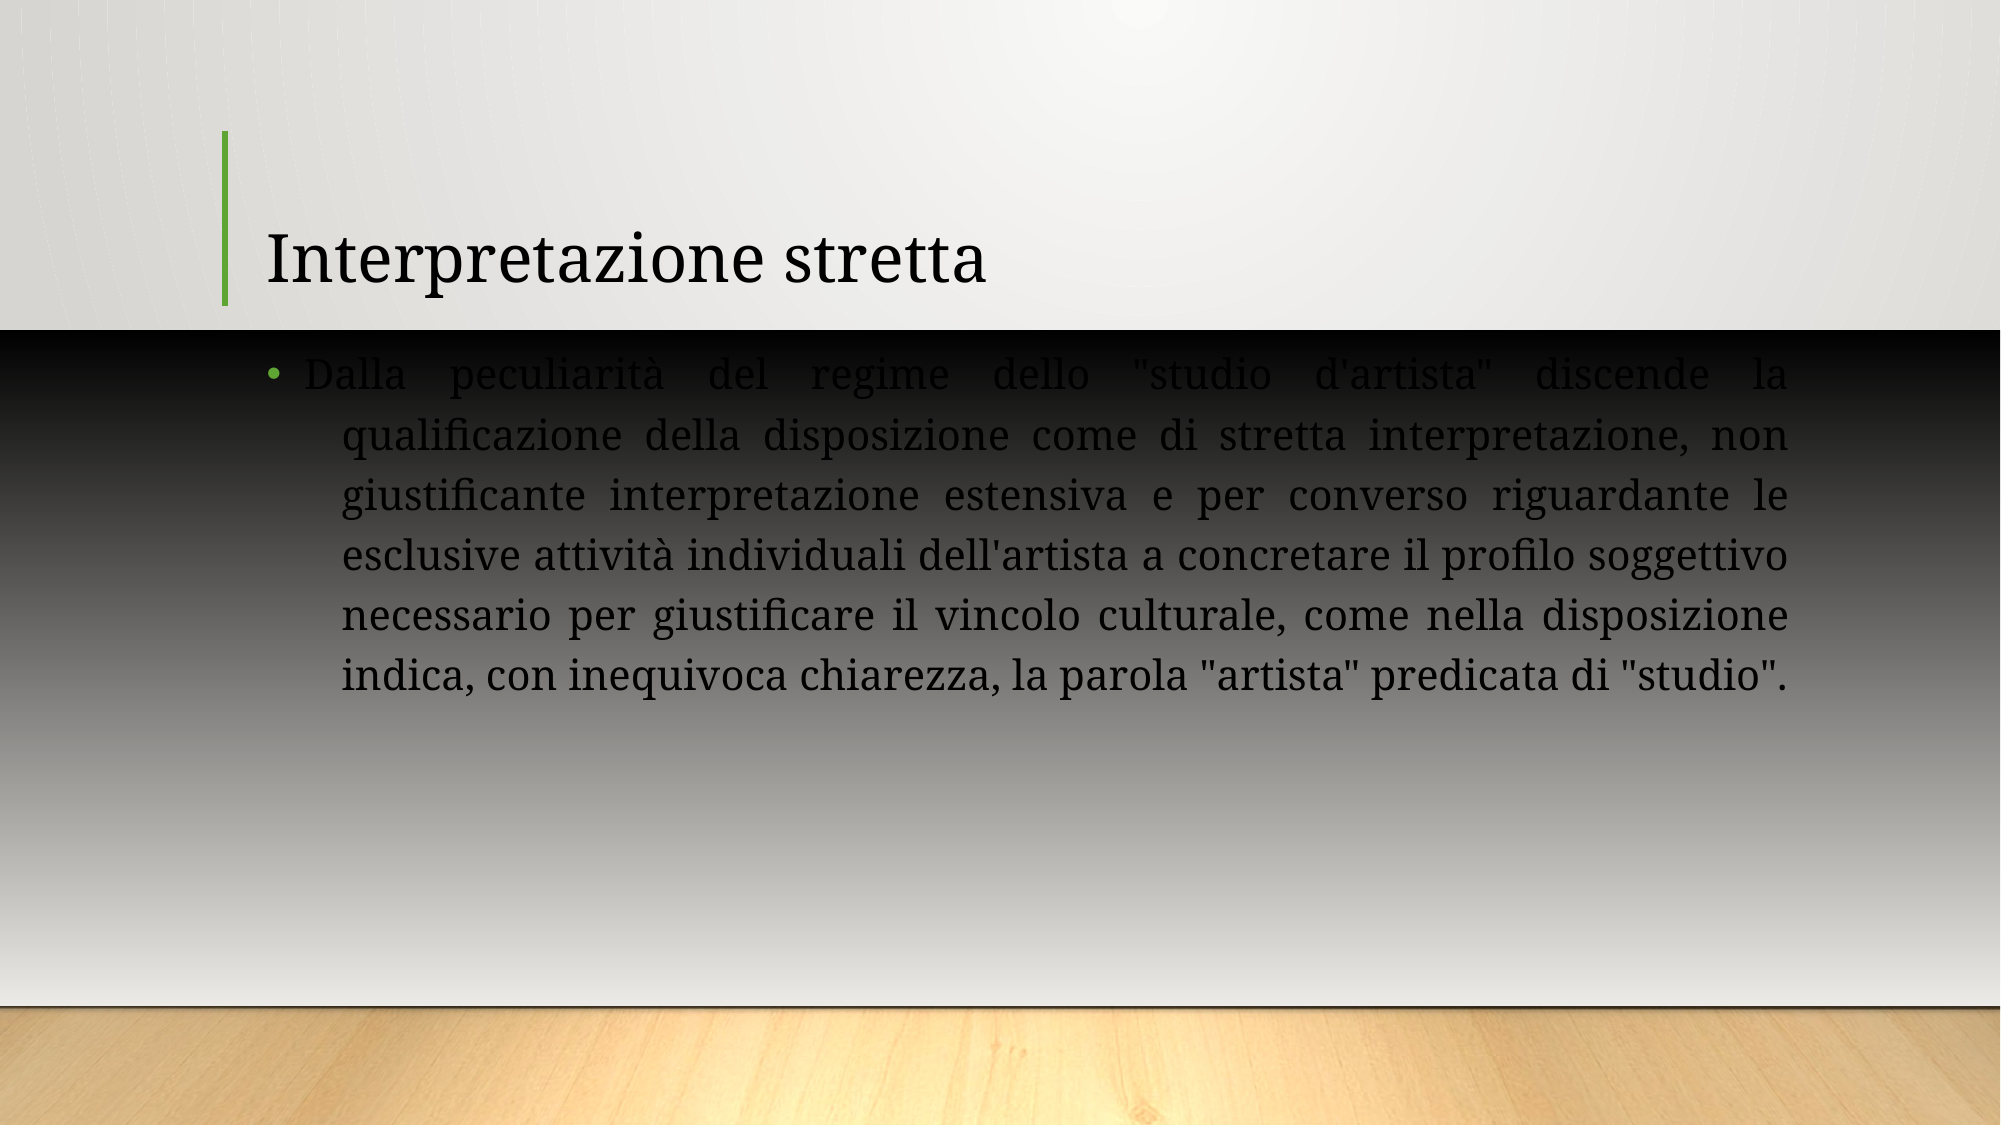

# Interpretazione stretta
Dalla peculiarità del regime dello "studio d'artista" discende la qualificazione della disposizione come di stretta interpretazione, non giustificante interpretazione estensiva e per converso riguardante le esclusive attività individuali dell'artista a concretare il profilo soggettivo necessario per giustificare il vincolo culturale, come nella disposizione indica, con inequivoca chiarezza, la parola "artista" predicata di "studio".